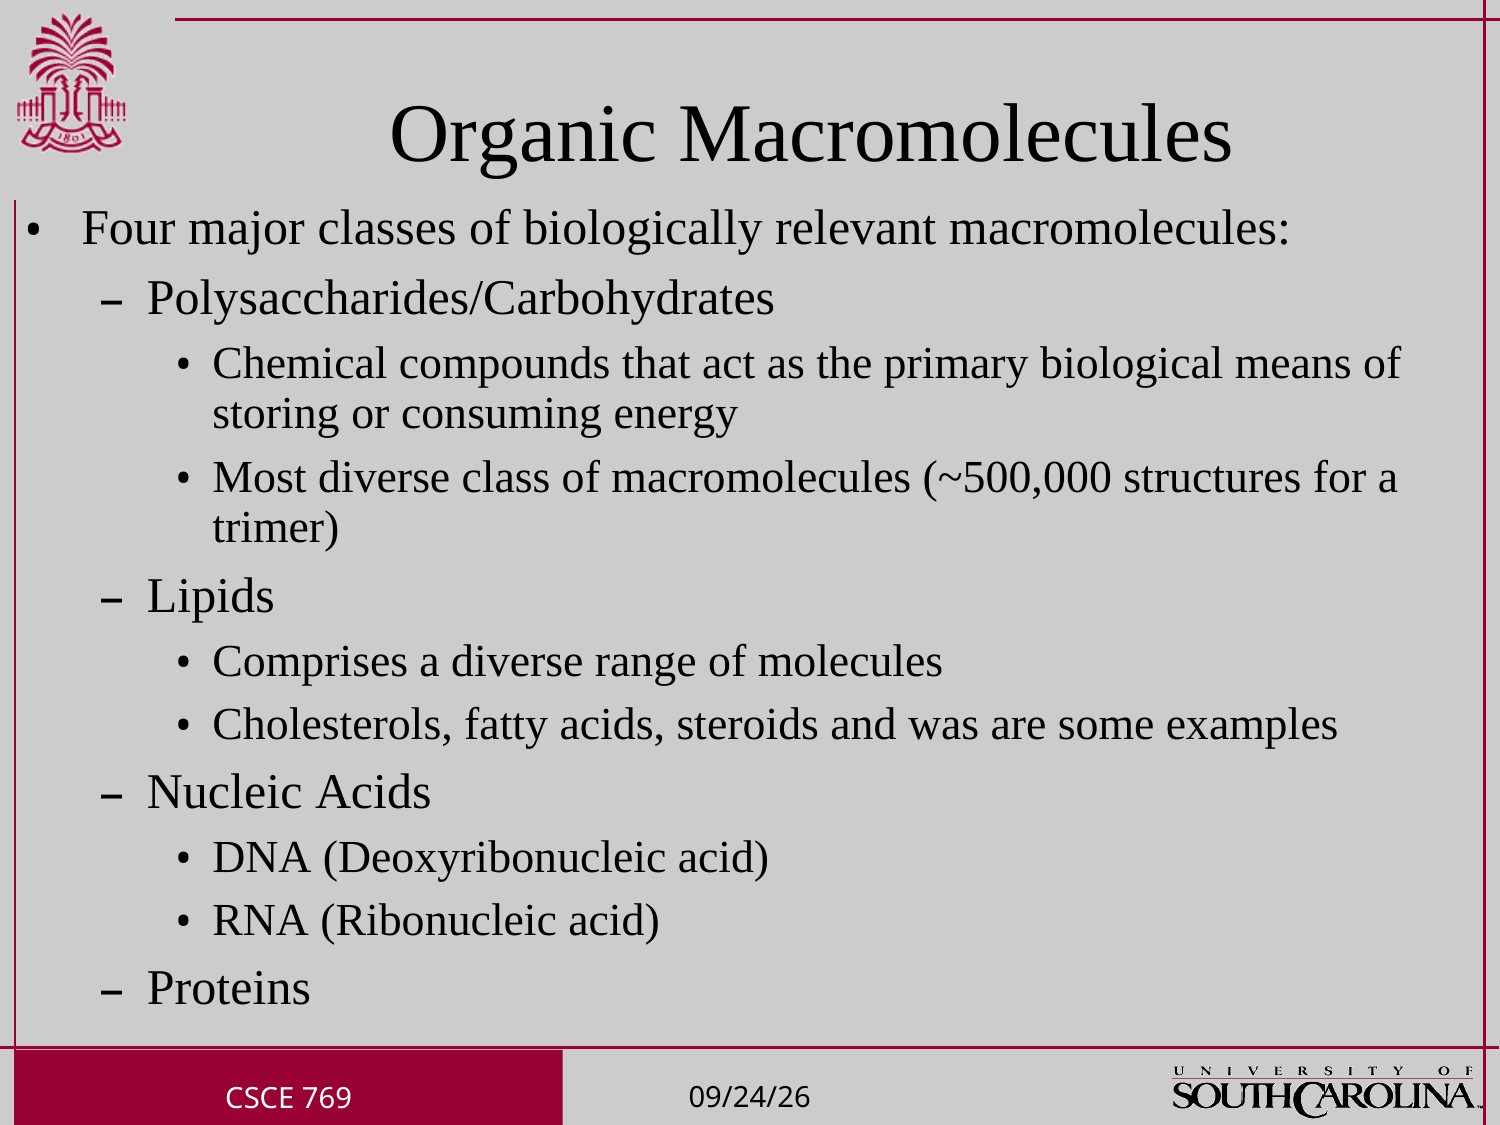

# Organic Macromolecules
Four major classes of biologically relevant macromolecules:
Polysaccharides/Carbohydrates
Chemical compounds that act as the primary biological means of storing or consuming energy
Most diverse class of macromolecules (~500,000 structures for a trimer)
Lipids
Comprises a diverse range of molecules
Cholesterols, fatty acids, steroids and was are some examples
Nucleic Acids
DNA (Deoxyribonucleic acid)
RNA (Ribonucleic acid)
Proteins